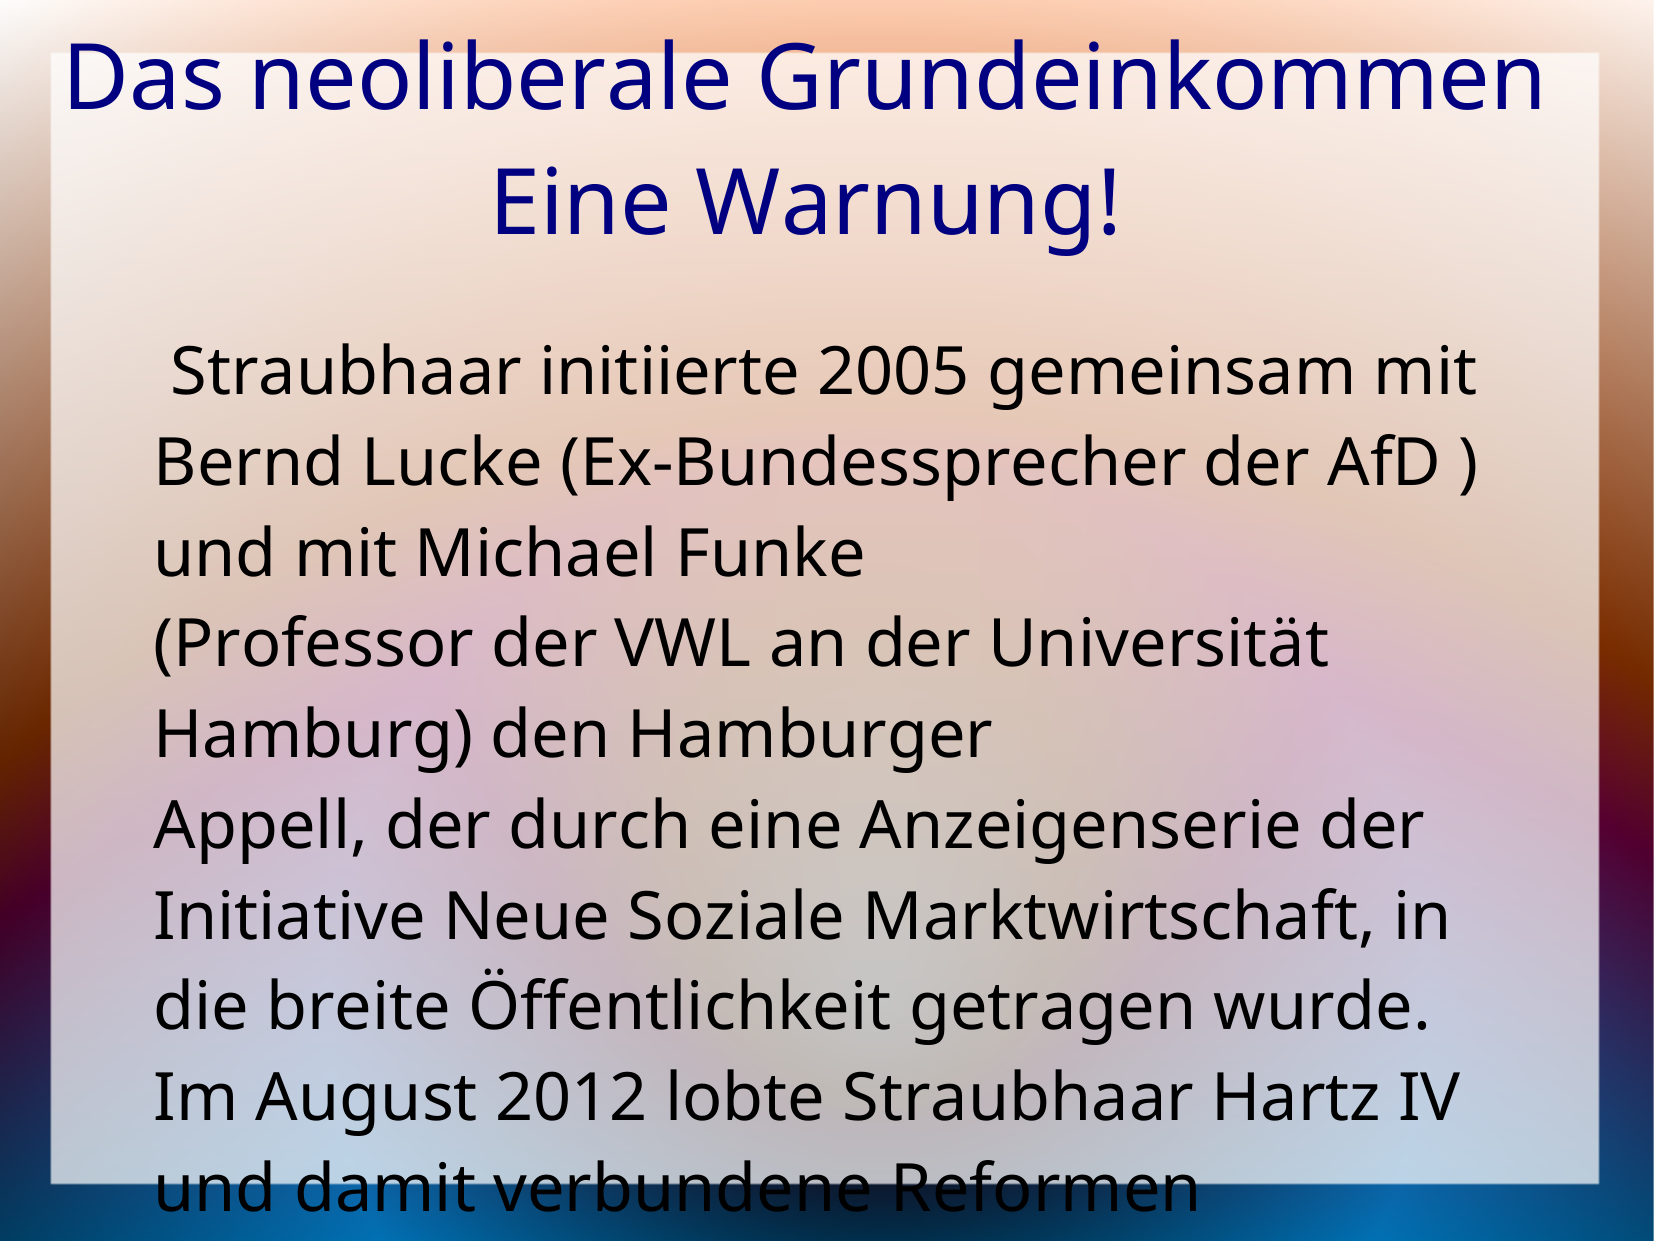

# Das neoliberale Grundeinkommen Eine Warnung!
 Straubhaar initiierte 2005 gemeinsam mit Bernd Lucke (Ex-Bundessprecher der AfD ) und mit Michael Funke
(Professor der VWL an der Universität Hamburg) den Hamburger
Appell, der durch eine Anzeigenserie der Initiative Neue Soziale Marktwirtschaft, in
die breite Öffentlichkeit getragen wurde.
Im August 2012 lobte Straubhaar Hartz IV und damit verbundene Reformen